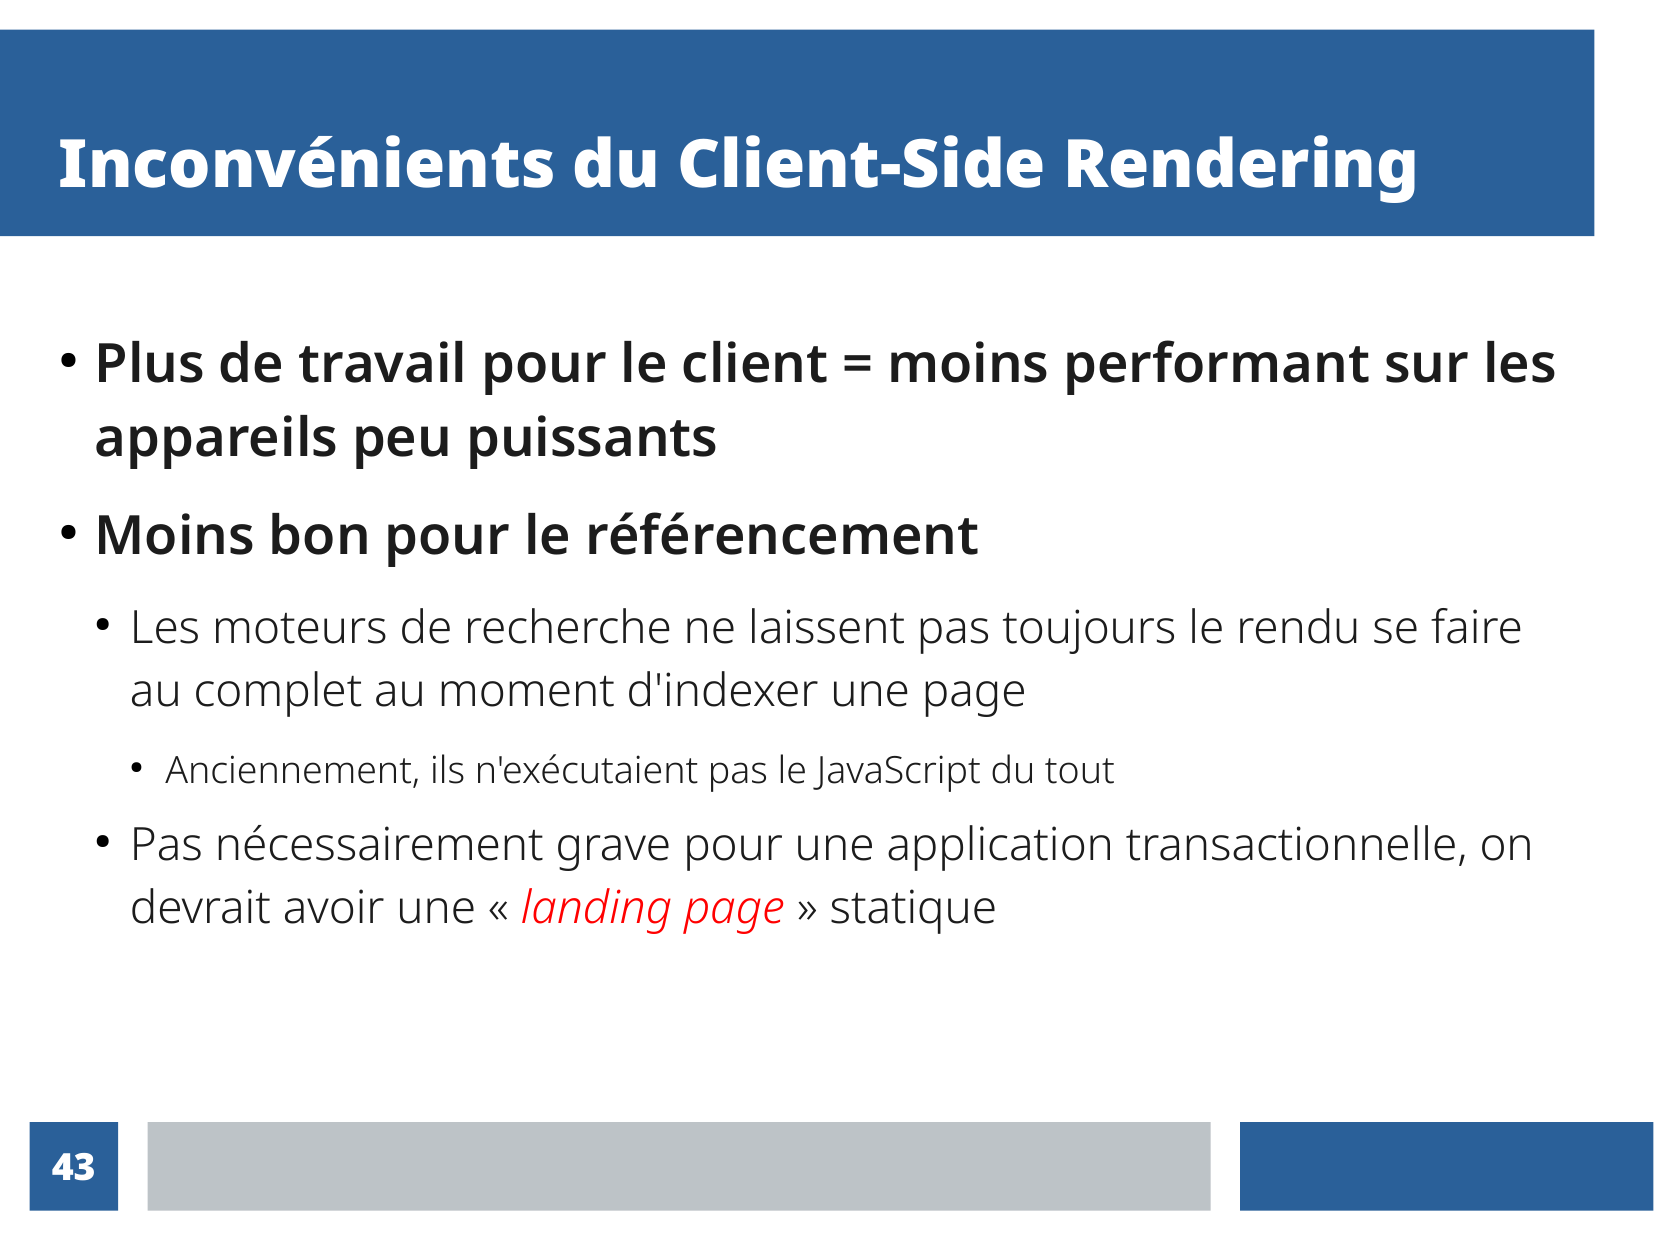

# Inconvénients du Client-Side Rendering
Plus de travail pour le client = moins performant sur les appareils peu puissants
Moins bon pour le référencement
Les moteurs de recherche ne laissent pas toujours le rendu se faire au complet au moment d'indexer une page
Anciennement, ils n'exécutaient pas le JavaScript du tout
Pas nécessairement grave pour une application transactionnelle, on devrait avoir une « landing page » statique
43